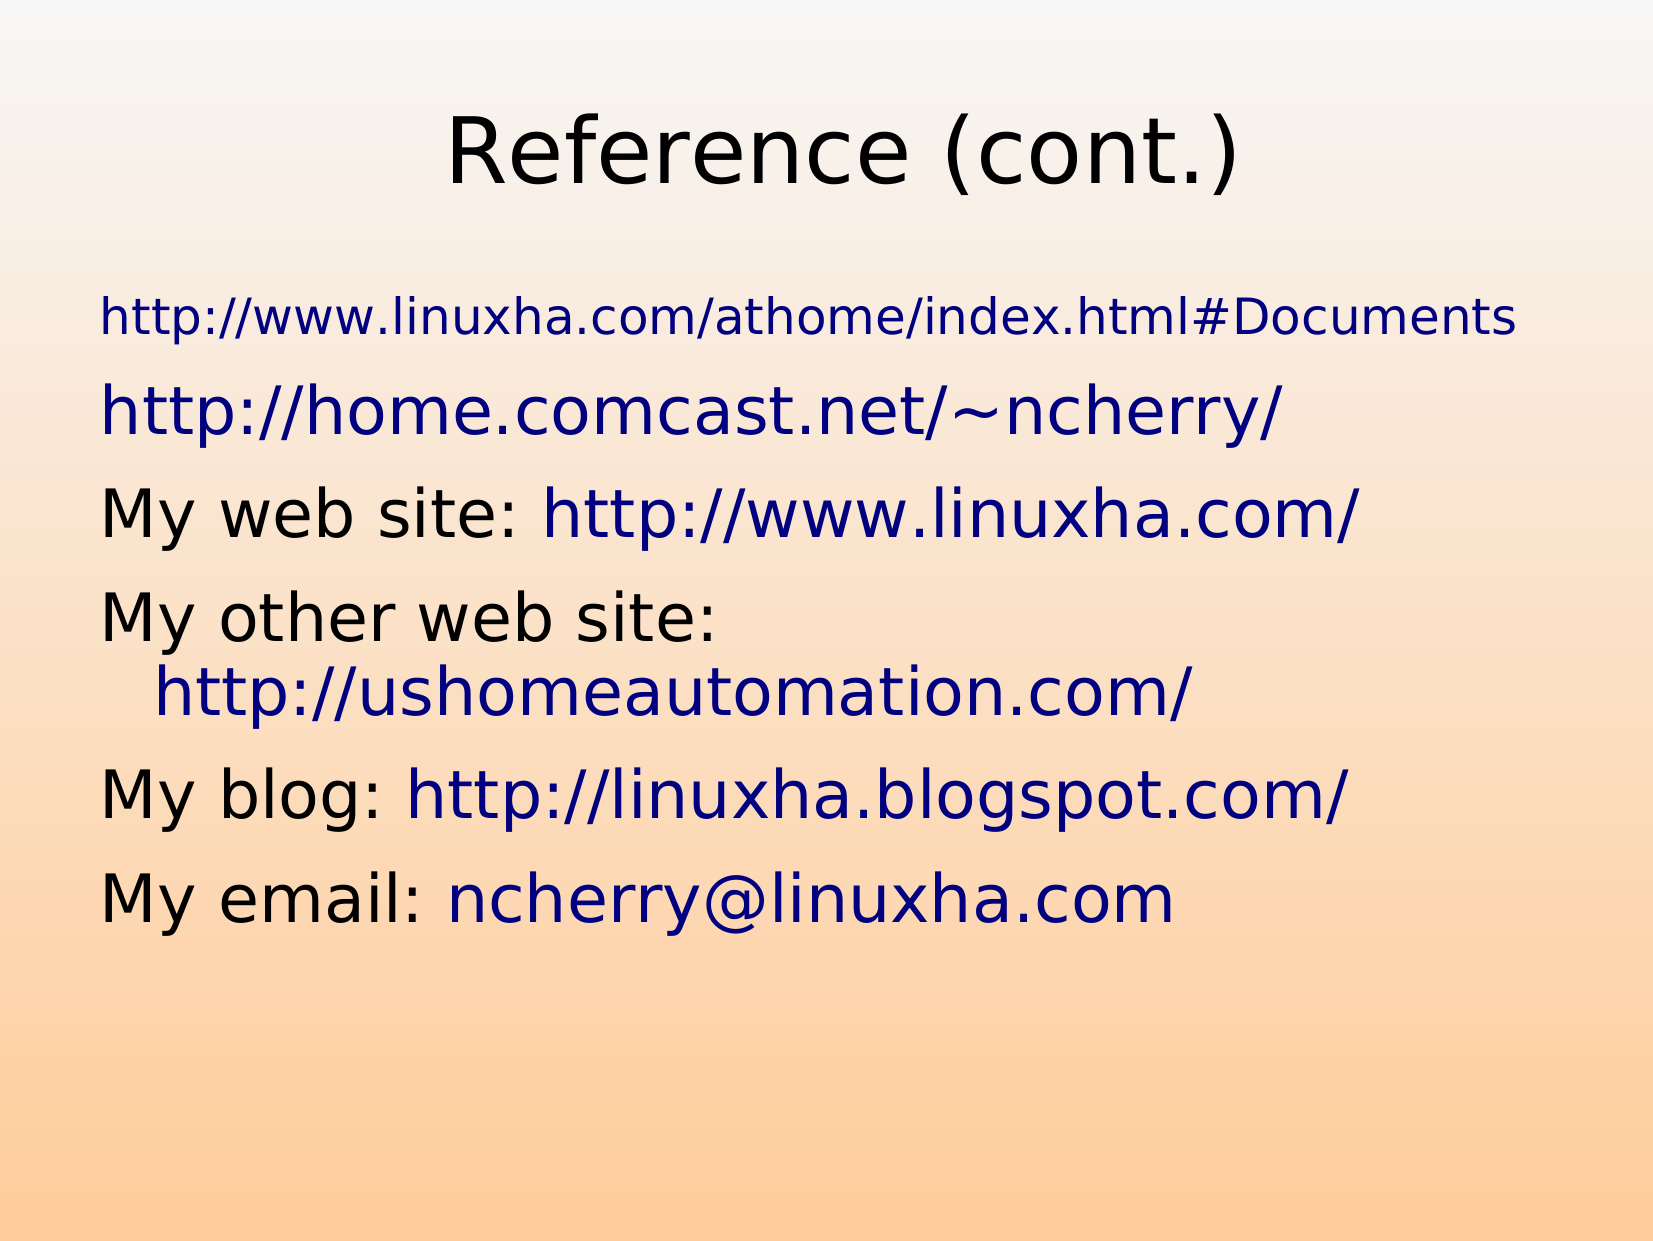

# Reference (cont.)
http://www.linuxha.com/athome/index.html#Documents
http://home.comcast.net/~ncherry/
My web site: http://www.linuxha.com/
My other web site: http://ushomeautomation.com/
My blog: http://linuxha.blogspot.com/
My email: ncherry@linuxha.com